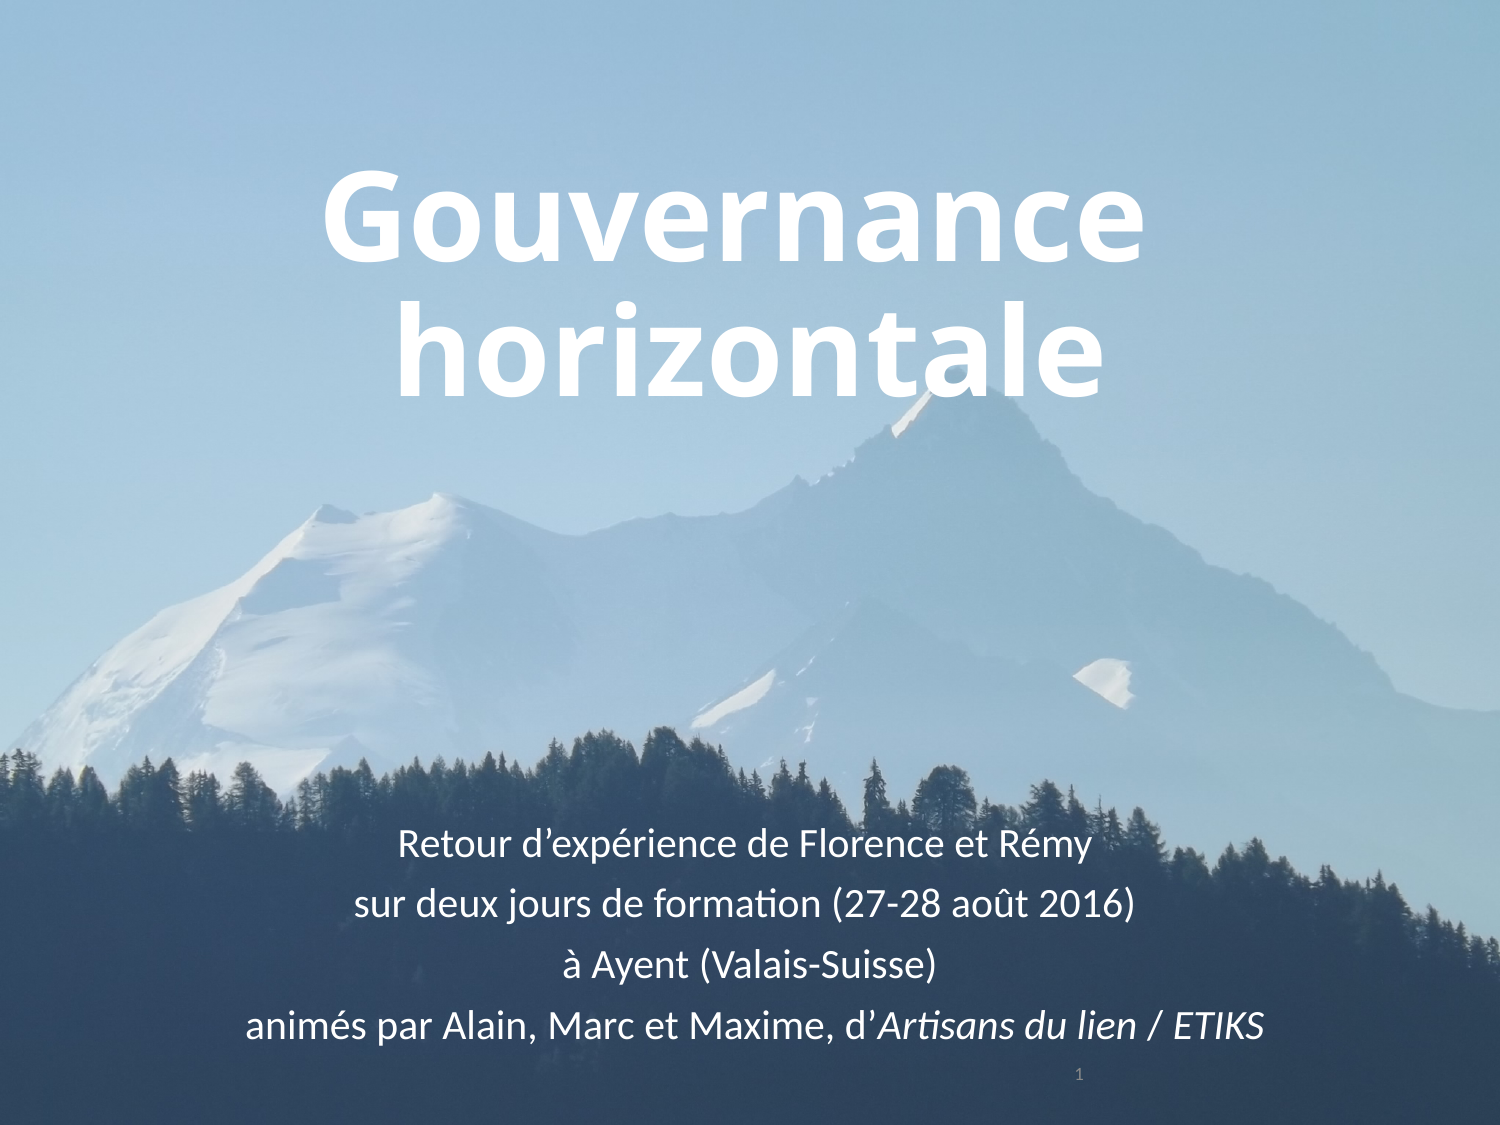

# Gouvernance horizontale
Retour d’expérience de Florence et Rémy
sur deux jours de formation (27-28 août 2016)
à Ayent (Valais-Suisse)
 animés par Alain, Marc et Maxime, d’Artisans du lien / ETIKS
1